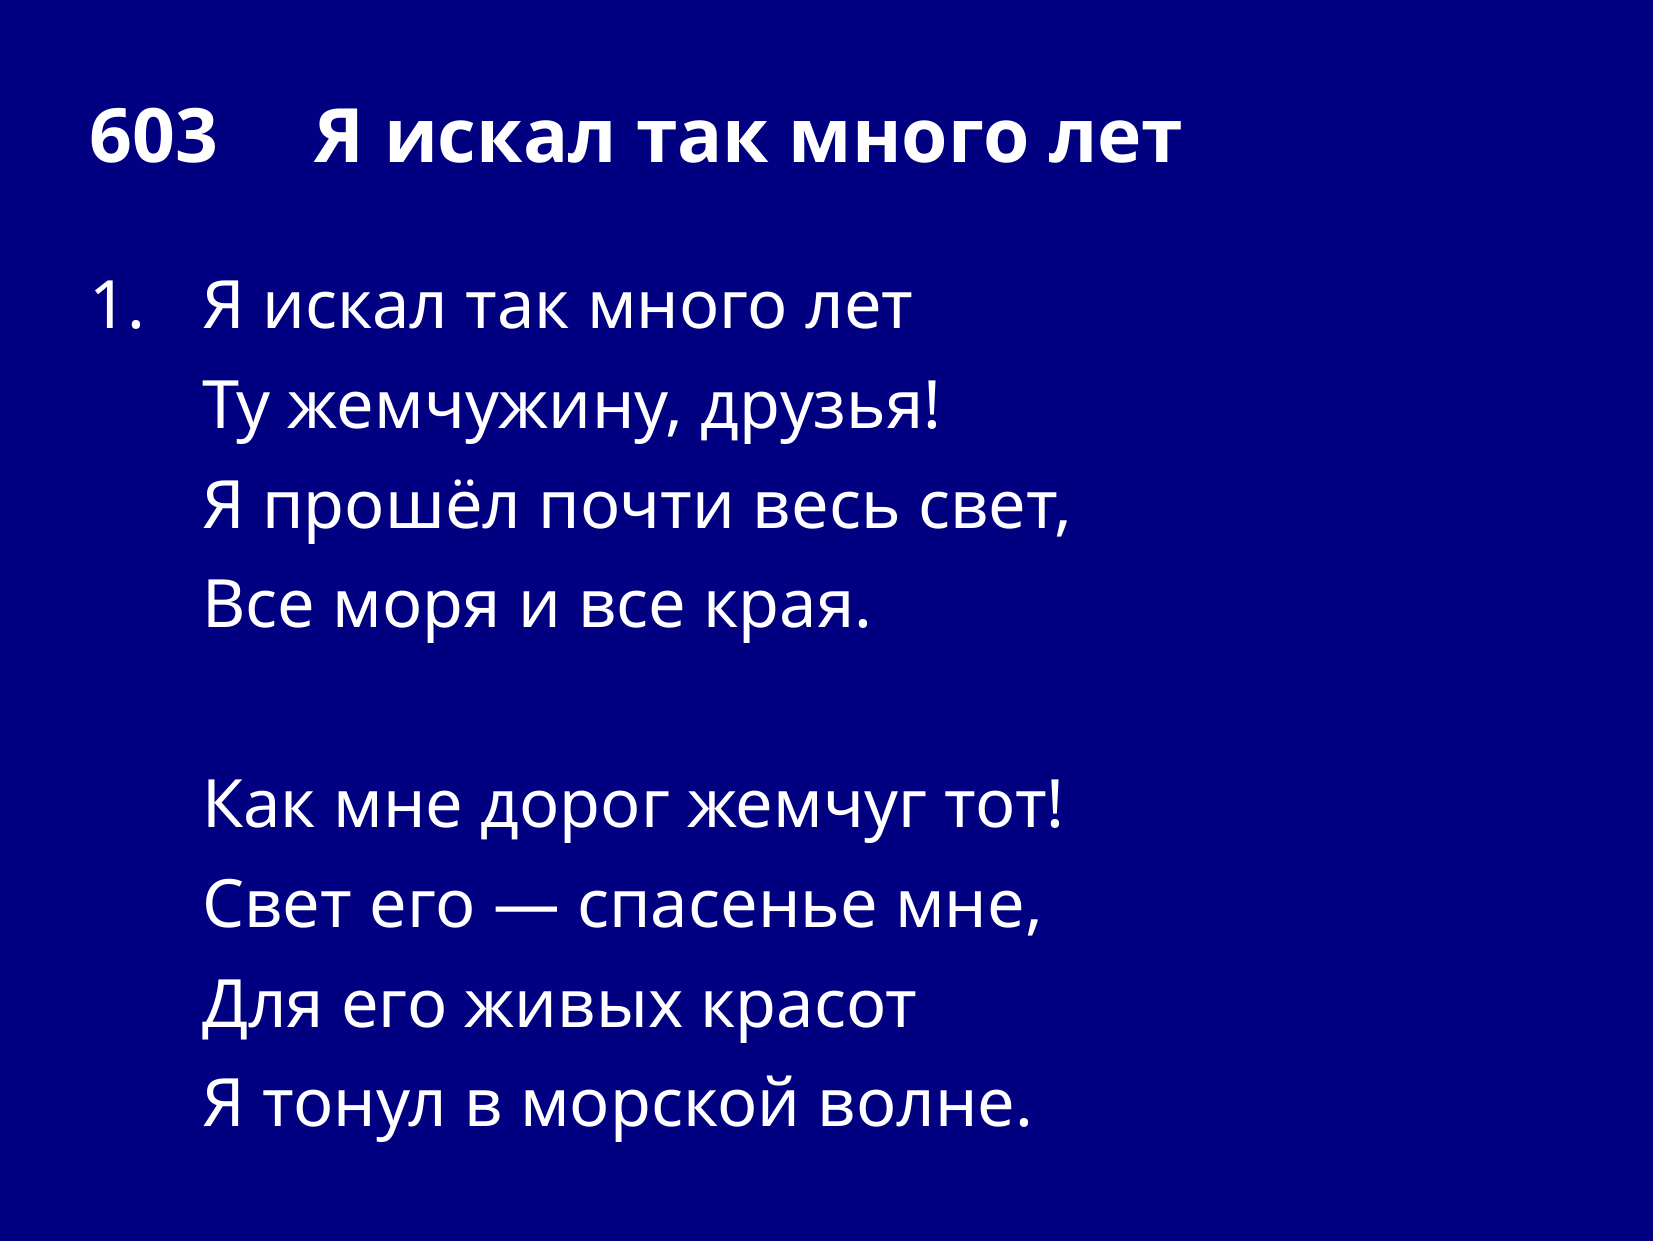

603	Я искал так много лет
1.	Я искал так много лет
	Ту жемчужину, друзья!
	Я прошёл почти весь свет,
	Все моря и все края.
	Как мне дорог жемчуг тот!
	Свет его — спасенье мне,
	Для его живых красот
	Я тонул в морской волне.